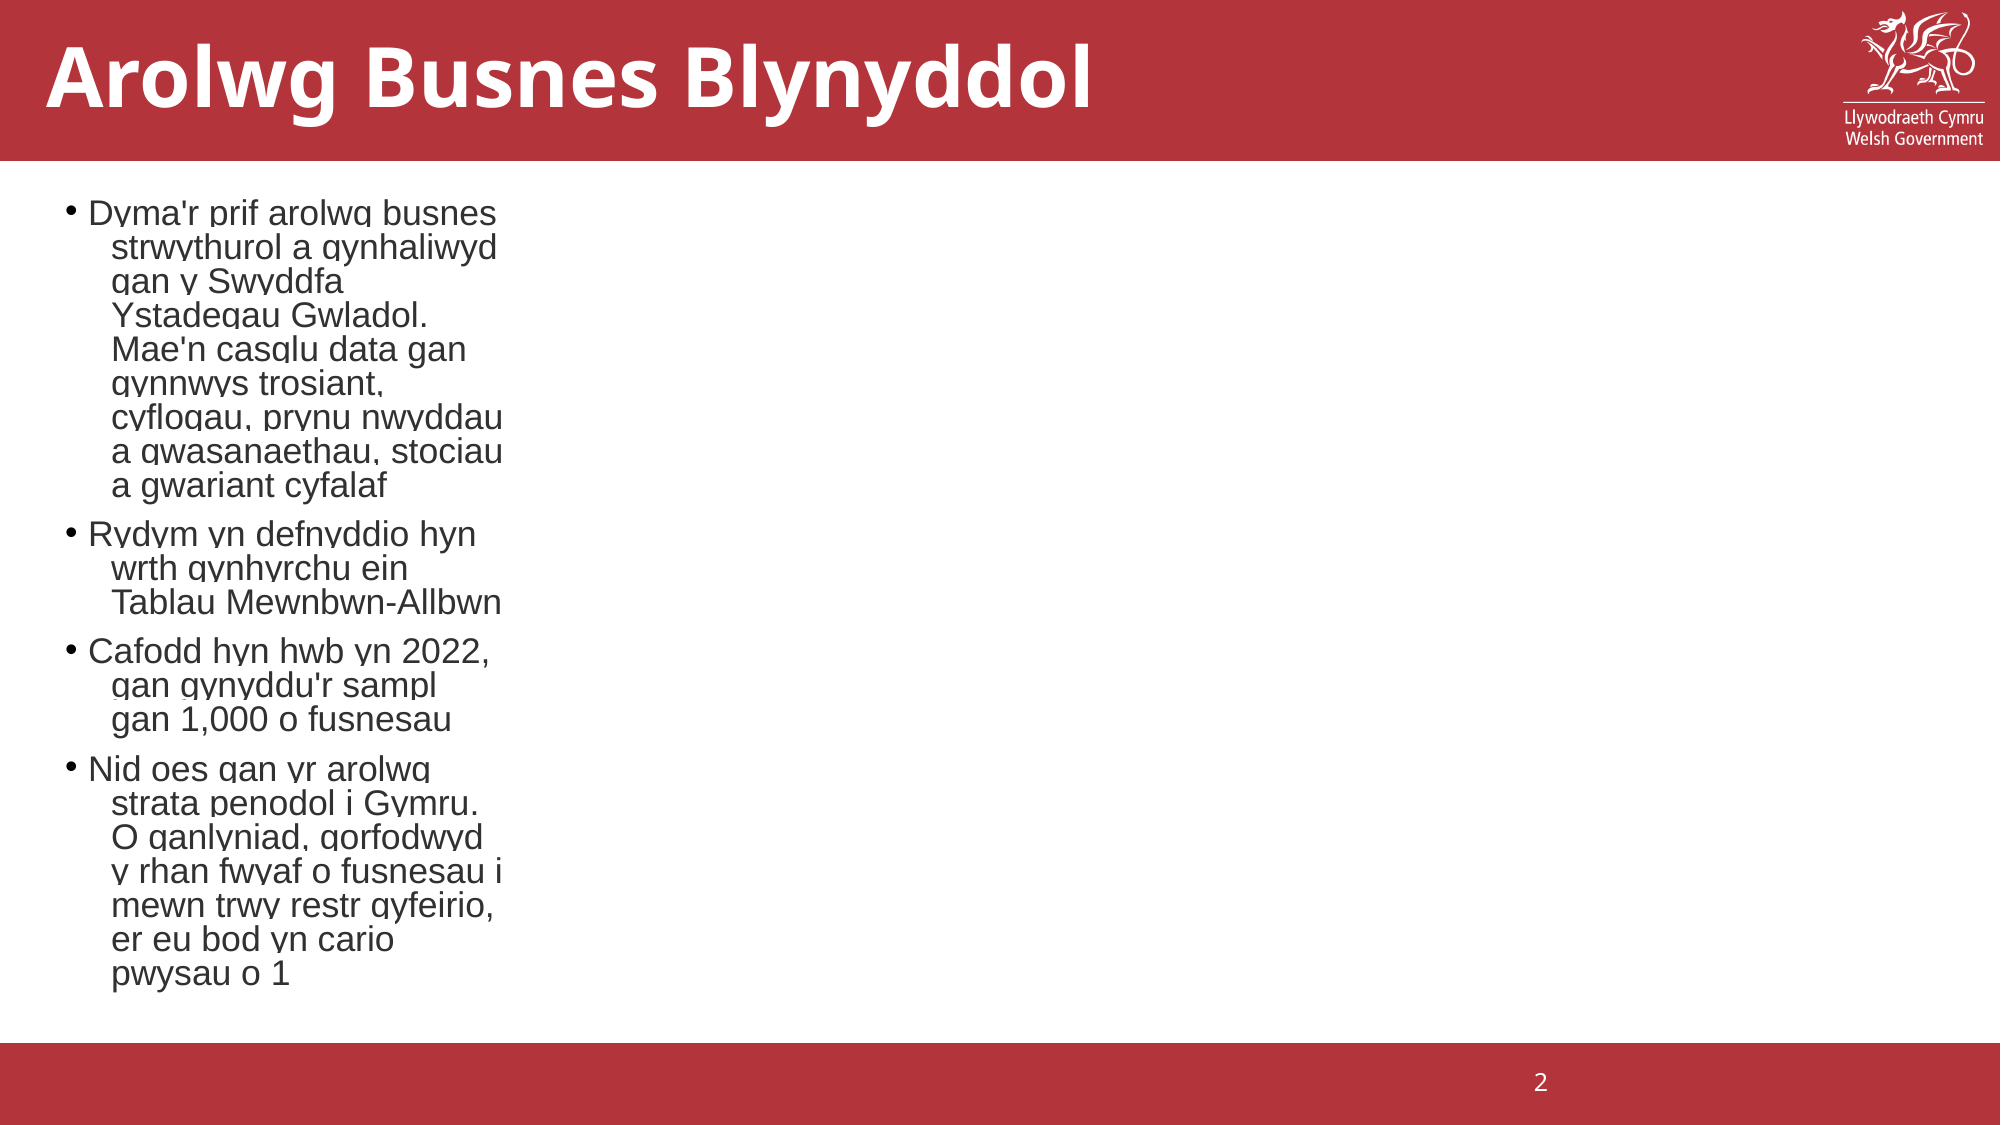

Arolwg Busnes Blynyddol
# Dyma'r prif arolwg busnes strwythurol a gynhaliwyd gan y Swyddfa Ystadegau Gwladol. Mae'n casglu data gan gynnwys trosiant, cyflogau, prynu nwyddau a gwasanaethau, stociau a gwariant cyfalaf
Rydym yn defnyddio hyn wrth gynhyrchu ein Tablau Mewnbwn-Allbwn
Cafodd hyn hwb yn 2022, gan gynyddu'r sampl gan 1,000 o fusnesau
Nid oes gan yr arolwg strata penodol i Gymru. O ganlyniad, gorfodwyd y rhan fwyaf o fusnesau i mewn trwy restr gyfeirio, er eu bod yn cario pwysau o 1